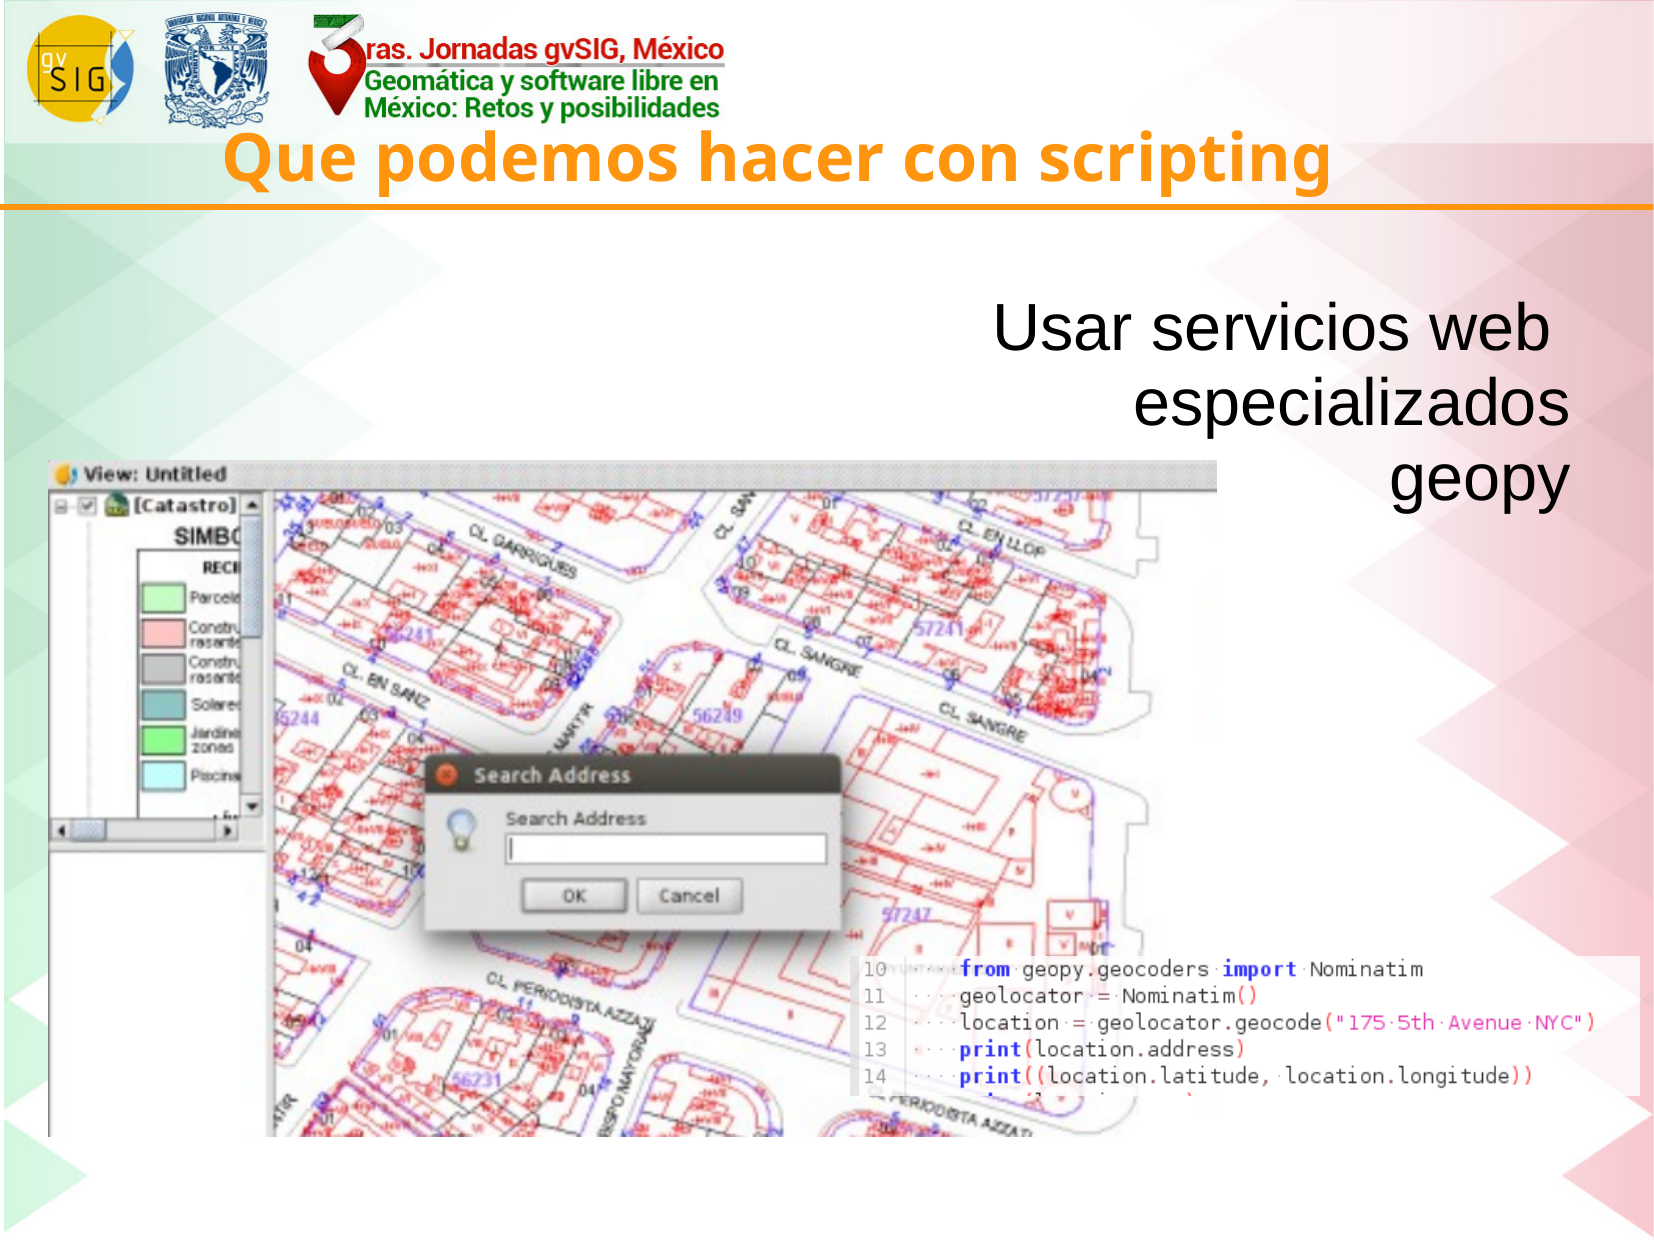

Que podemos hacer con scripting
# Usar servicios web
especializados
geopy